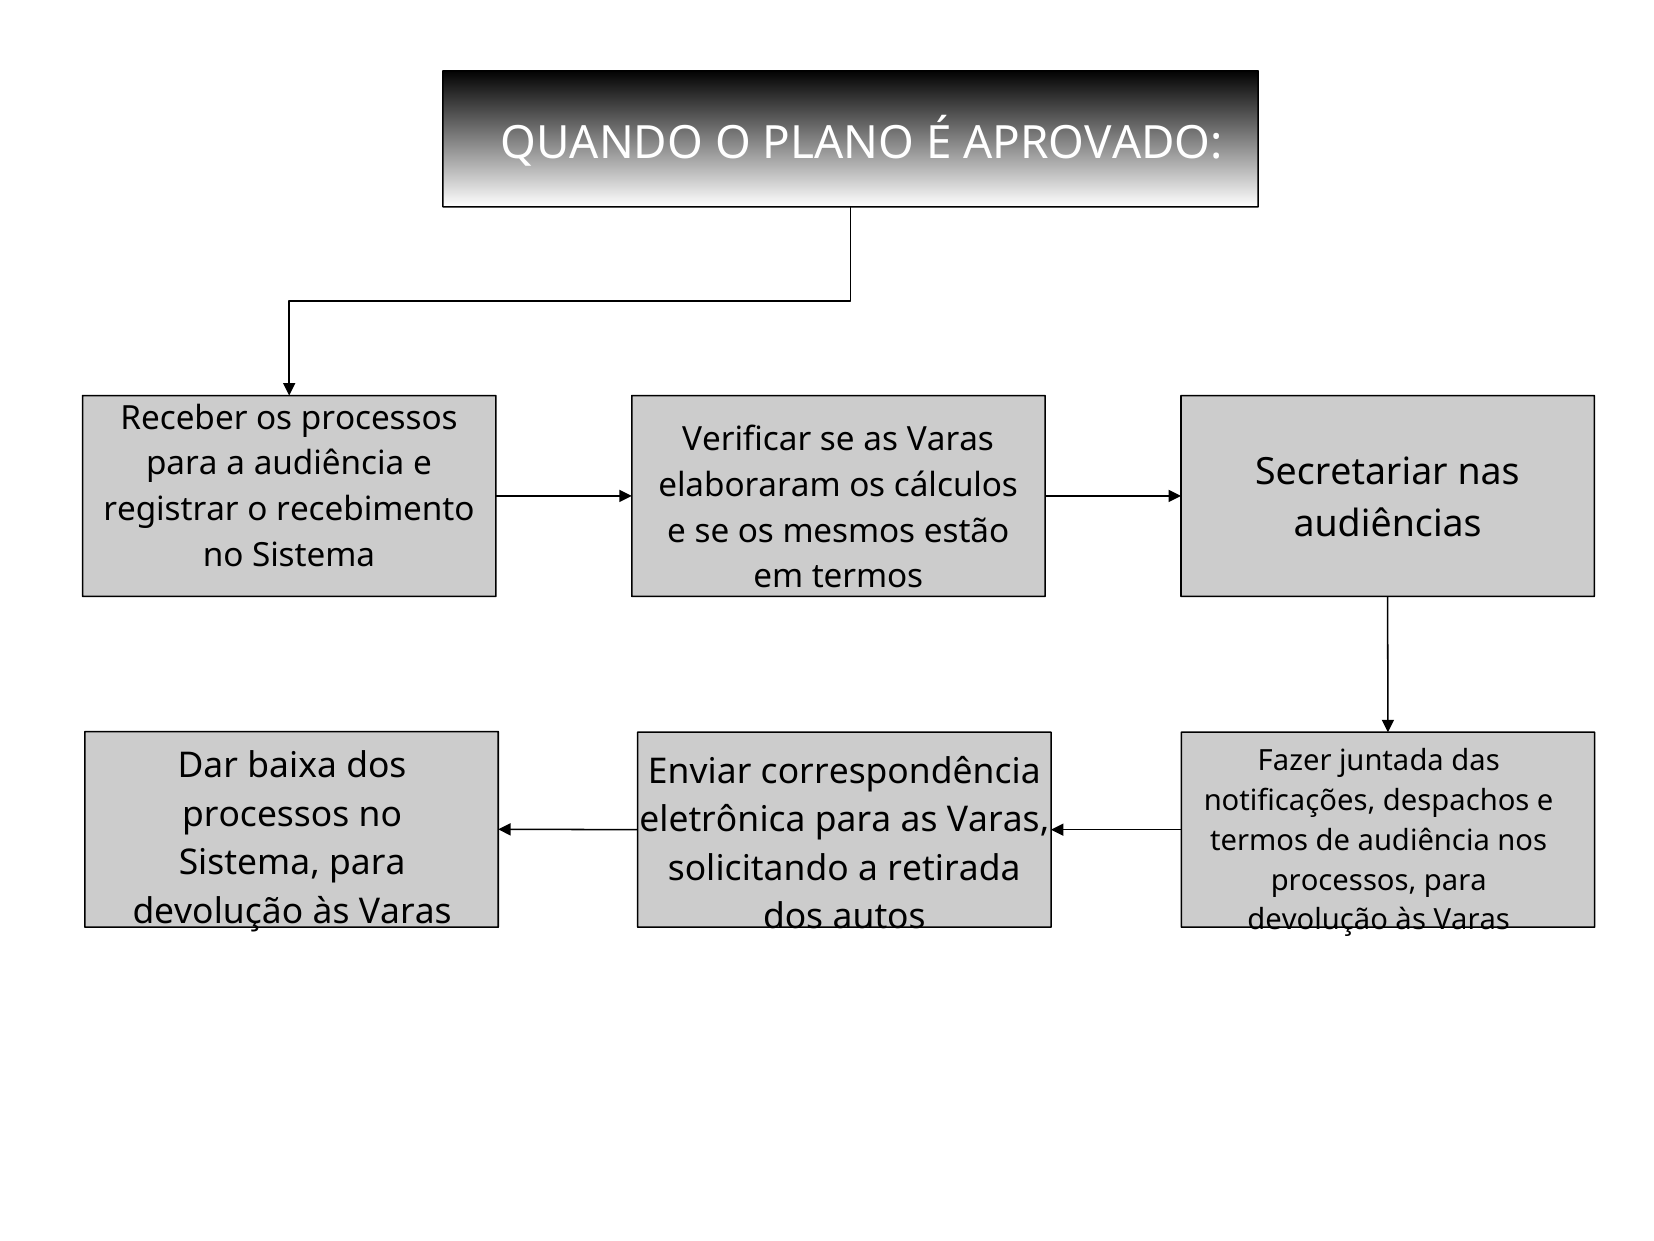

QUANDO O PLANO É APROVADO:
Receber os processos para a audiência e registrar o recebimento no Sistema
Verificar se as Varas elaboraram os cálculos e se os mesmos estão em termos
Secretariar nas audiências
Dar baixa dos processos no Sistema, para devolução às Varas
Fazer juntada das notificações, despachos e termos de audiência nos processos, para devolução às Varas
Enviar correspondência eletrônica para as Varas, solicitando a retirada dos autos